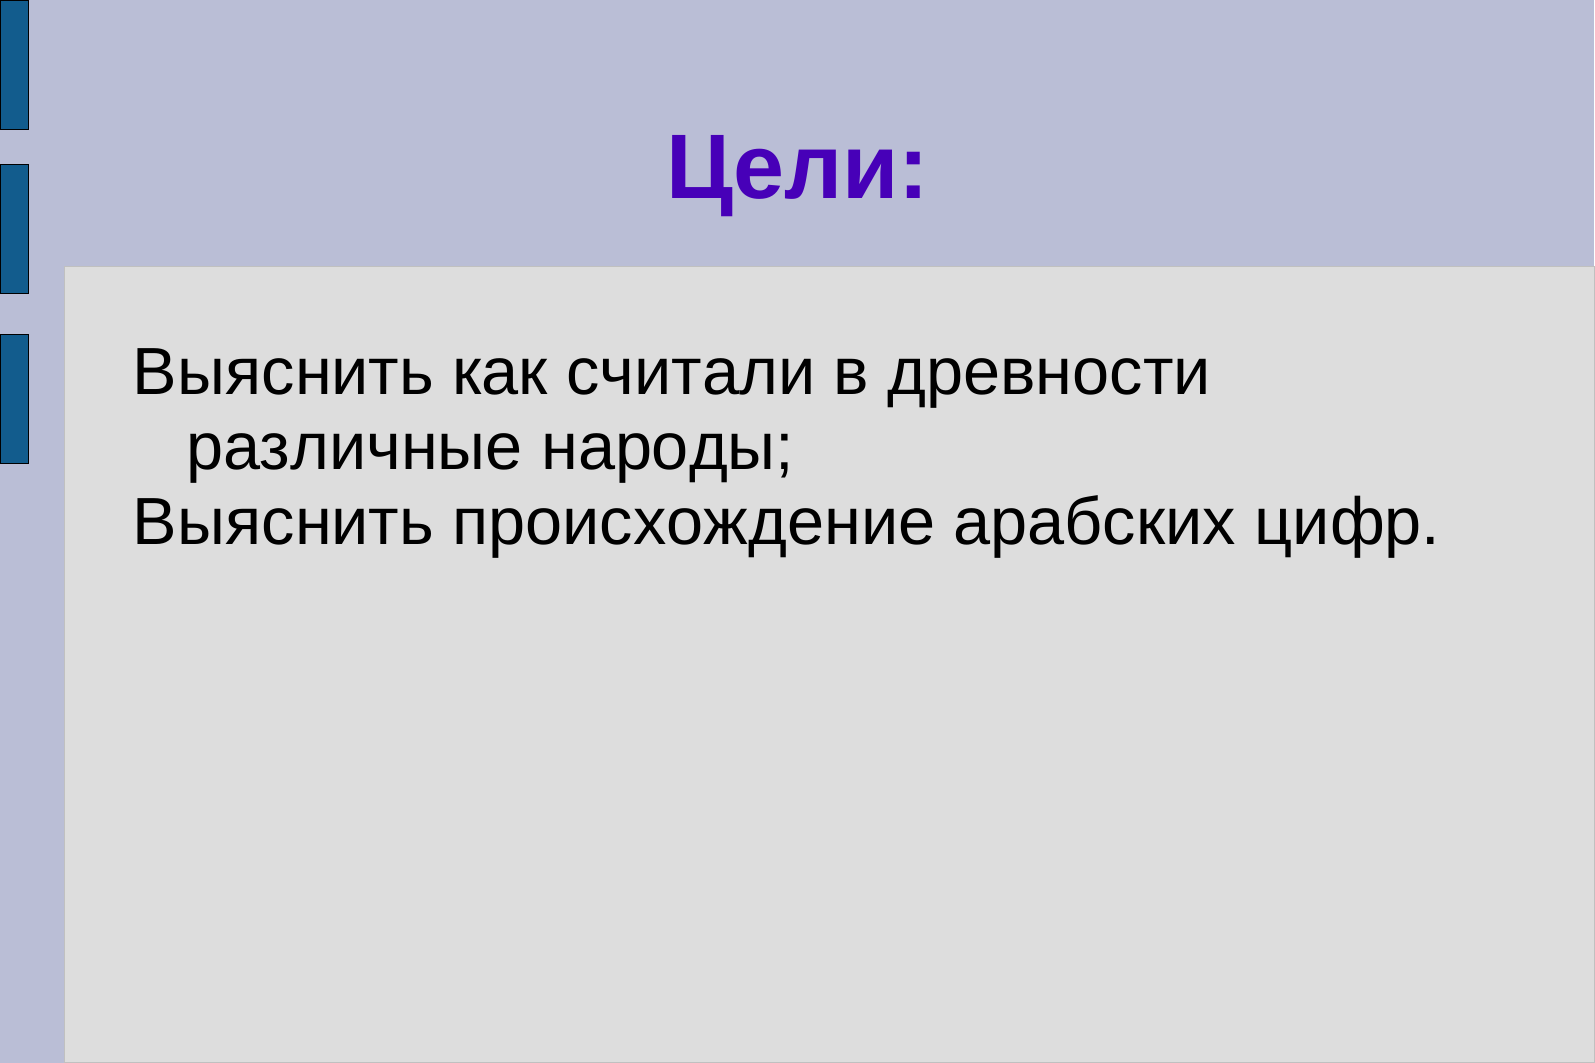

# Цели:
Выяснить как считали в древности различные народы;
Выяснить происхождение арабских цифр.